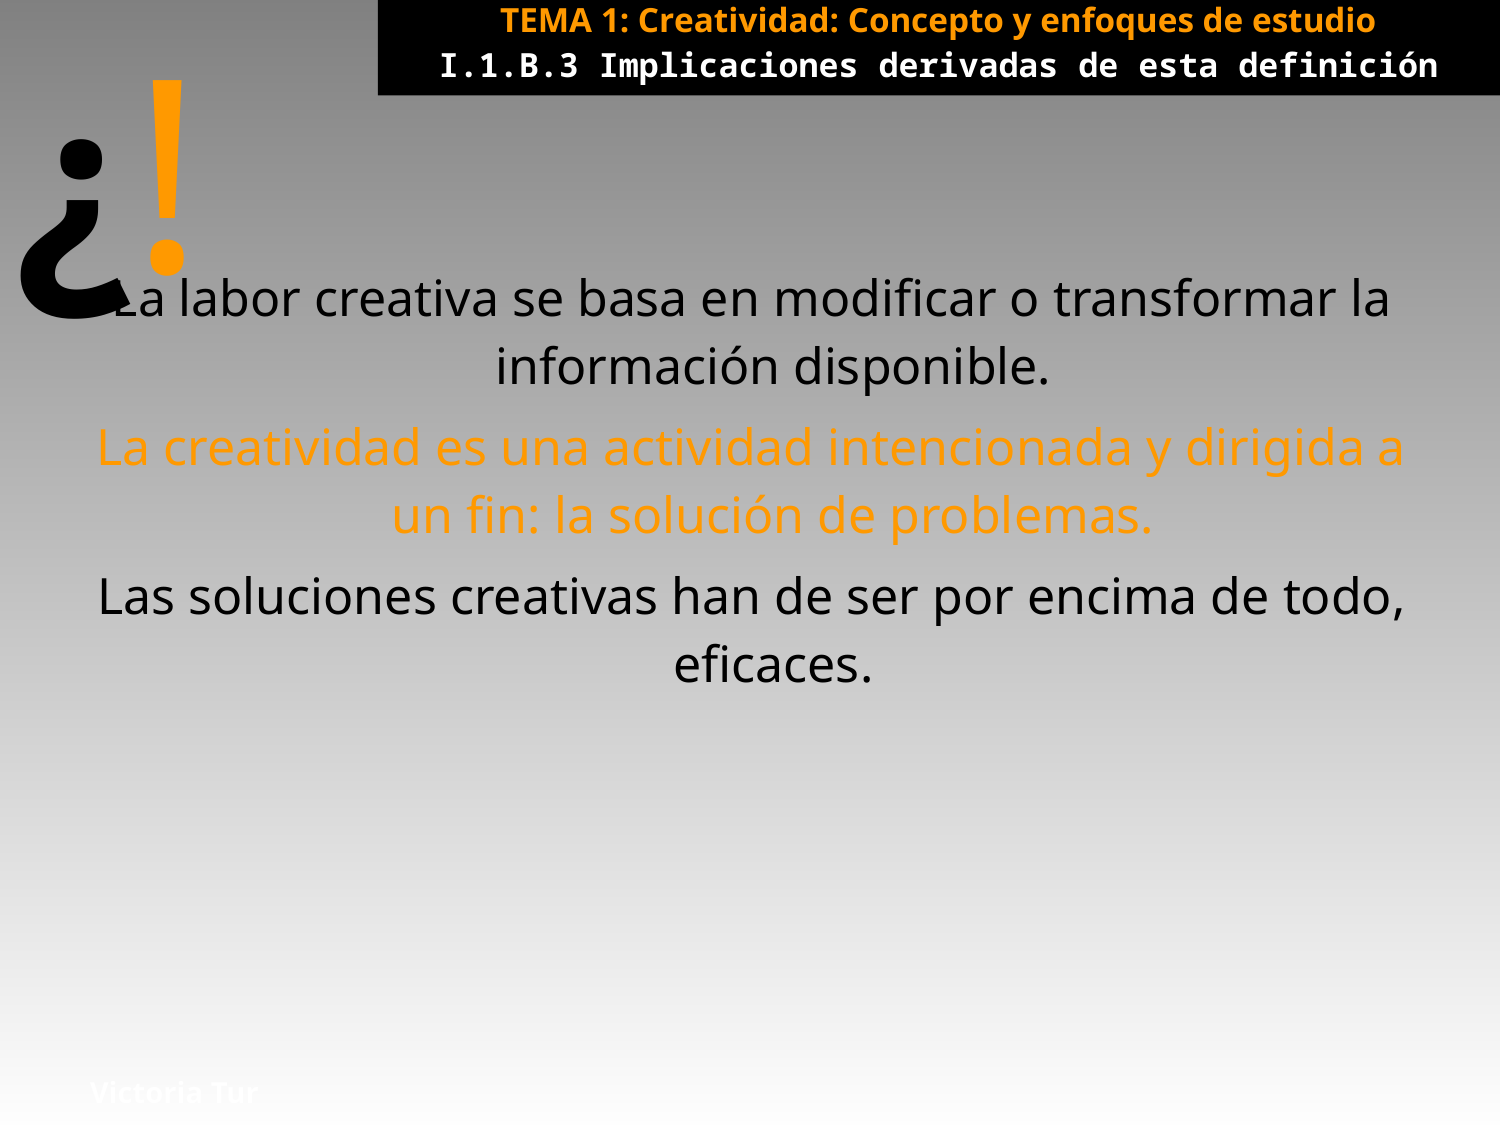

TEMA 1: Creatividad: Concepto y enfoques de estudio
I.1.B.3 Implicaciones derivadas de esta definición
# La labor creativa se basa en modificar o transformar la información disponible.
La creatividad es una actividad intencionada y dirigida a un fin: la solución de problemas.
Las soluciones creativas han de ser por encima de todo, eficaces.